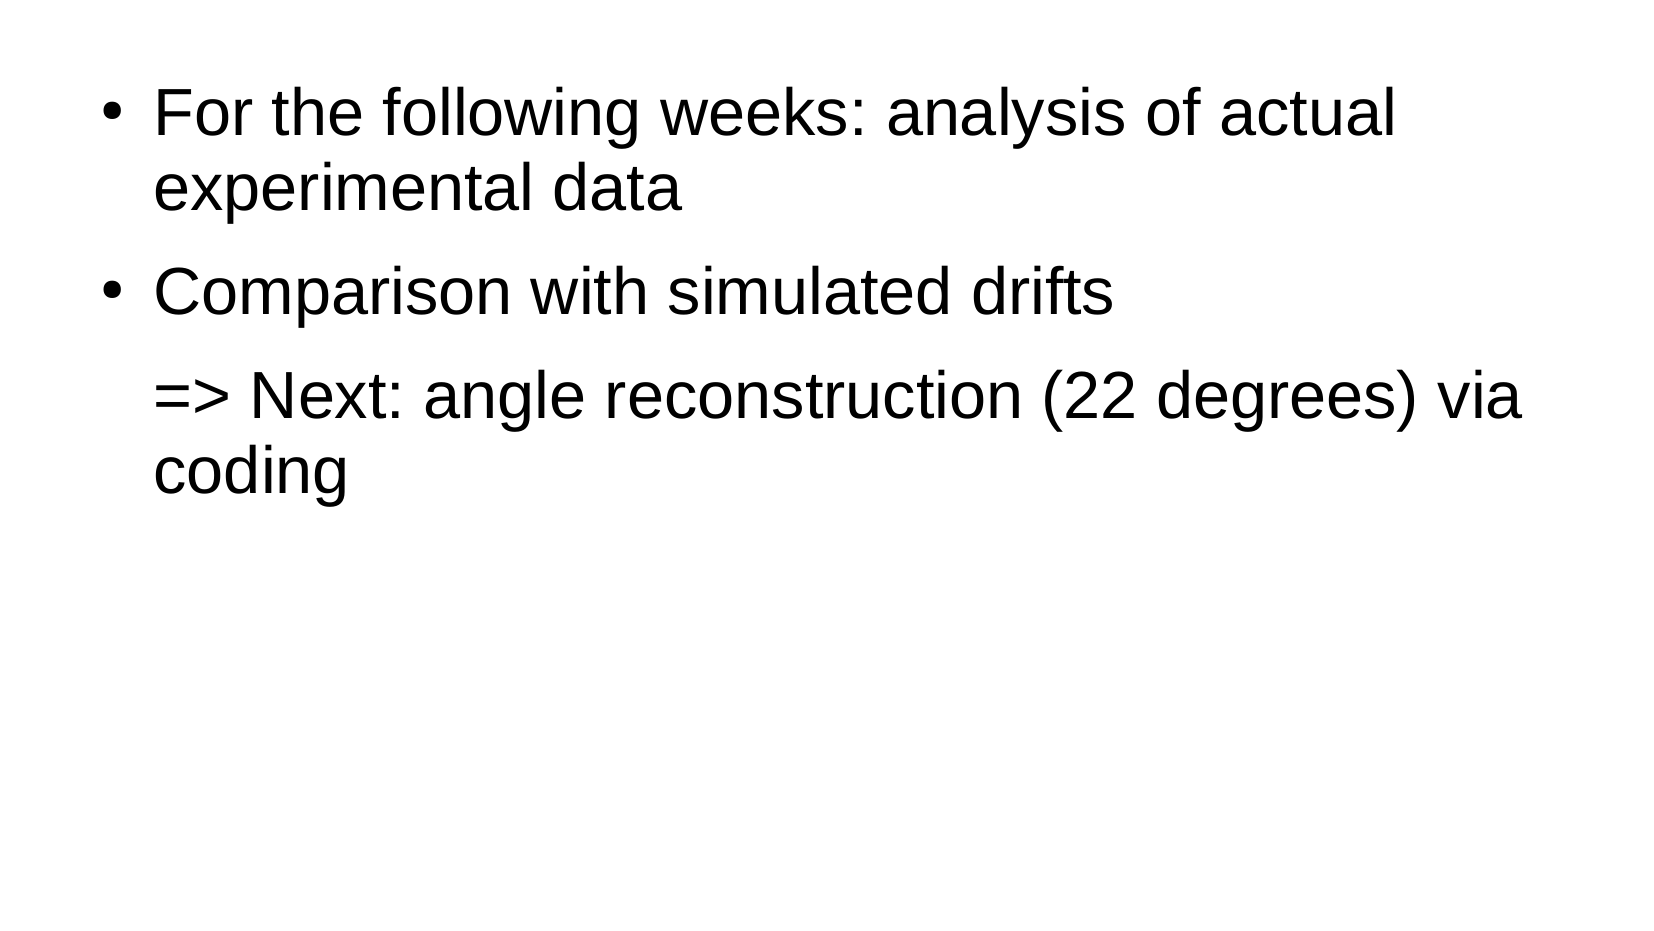

# For the following weeks: analysis of actual experimental data
Comparison with simulated drifts
=> Next: angle reconstruction (22 degrees) via coding